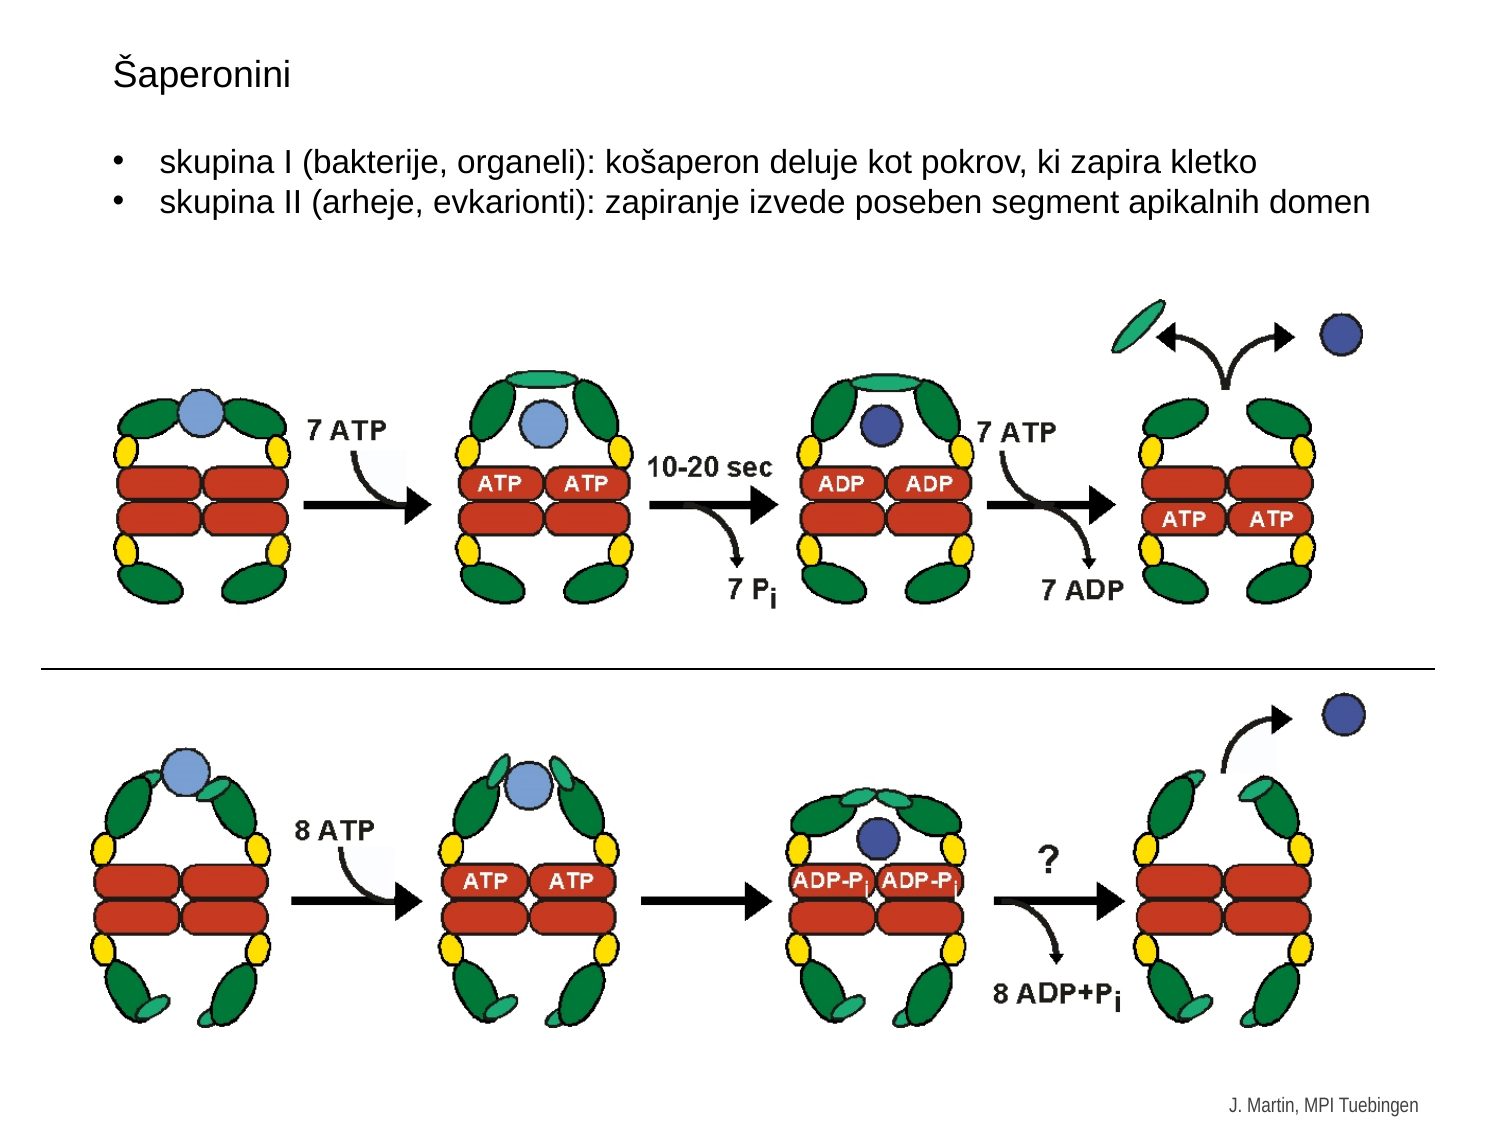

Šaperonini
skupina I (bakterije, organeli): košaperon deluje kot pokrov, ki zapira kletko
skupina II (arheje, evkarionti): zapiranje izvede poseben segment apikalnih domen
J. Martin, MPI Tuebingen